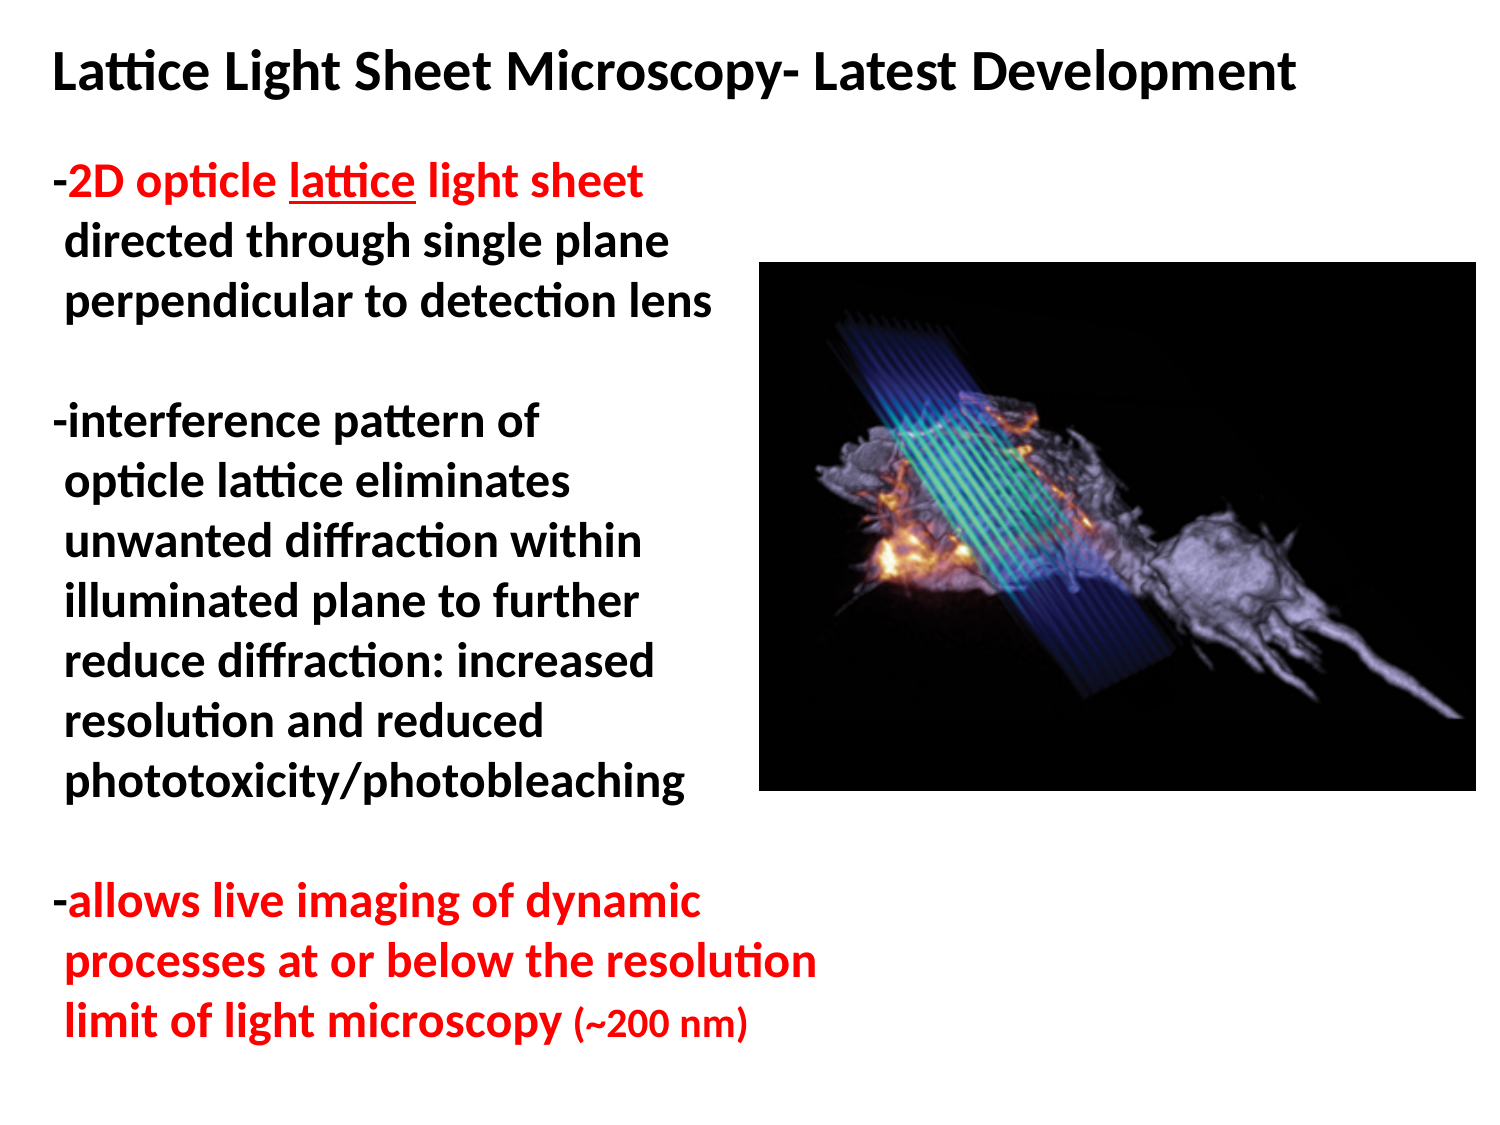

Lattice Light Sheet Microscopy- Latest Development
-2D opticle lattice light sheet
 directed through single plane
 perpendicular to detection lens
-interference pattern of
 opticle lattice eliminates
 unwanted diffraction within
 illuminated plane to further
 reduce diffraction: increased
 resolution and reduced
 phototoxicity/photobleaching
-allows live imaging of dynamic
 processes at or below the resolution
 limit of light microscopy (~200 nm)